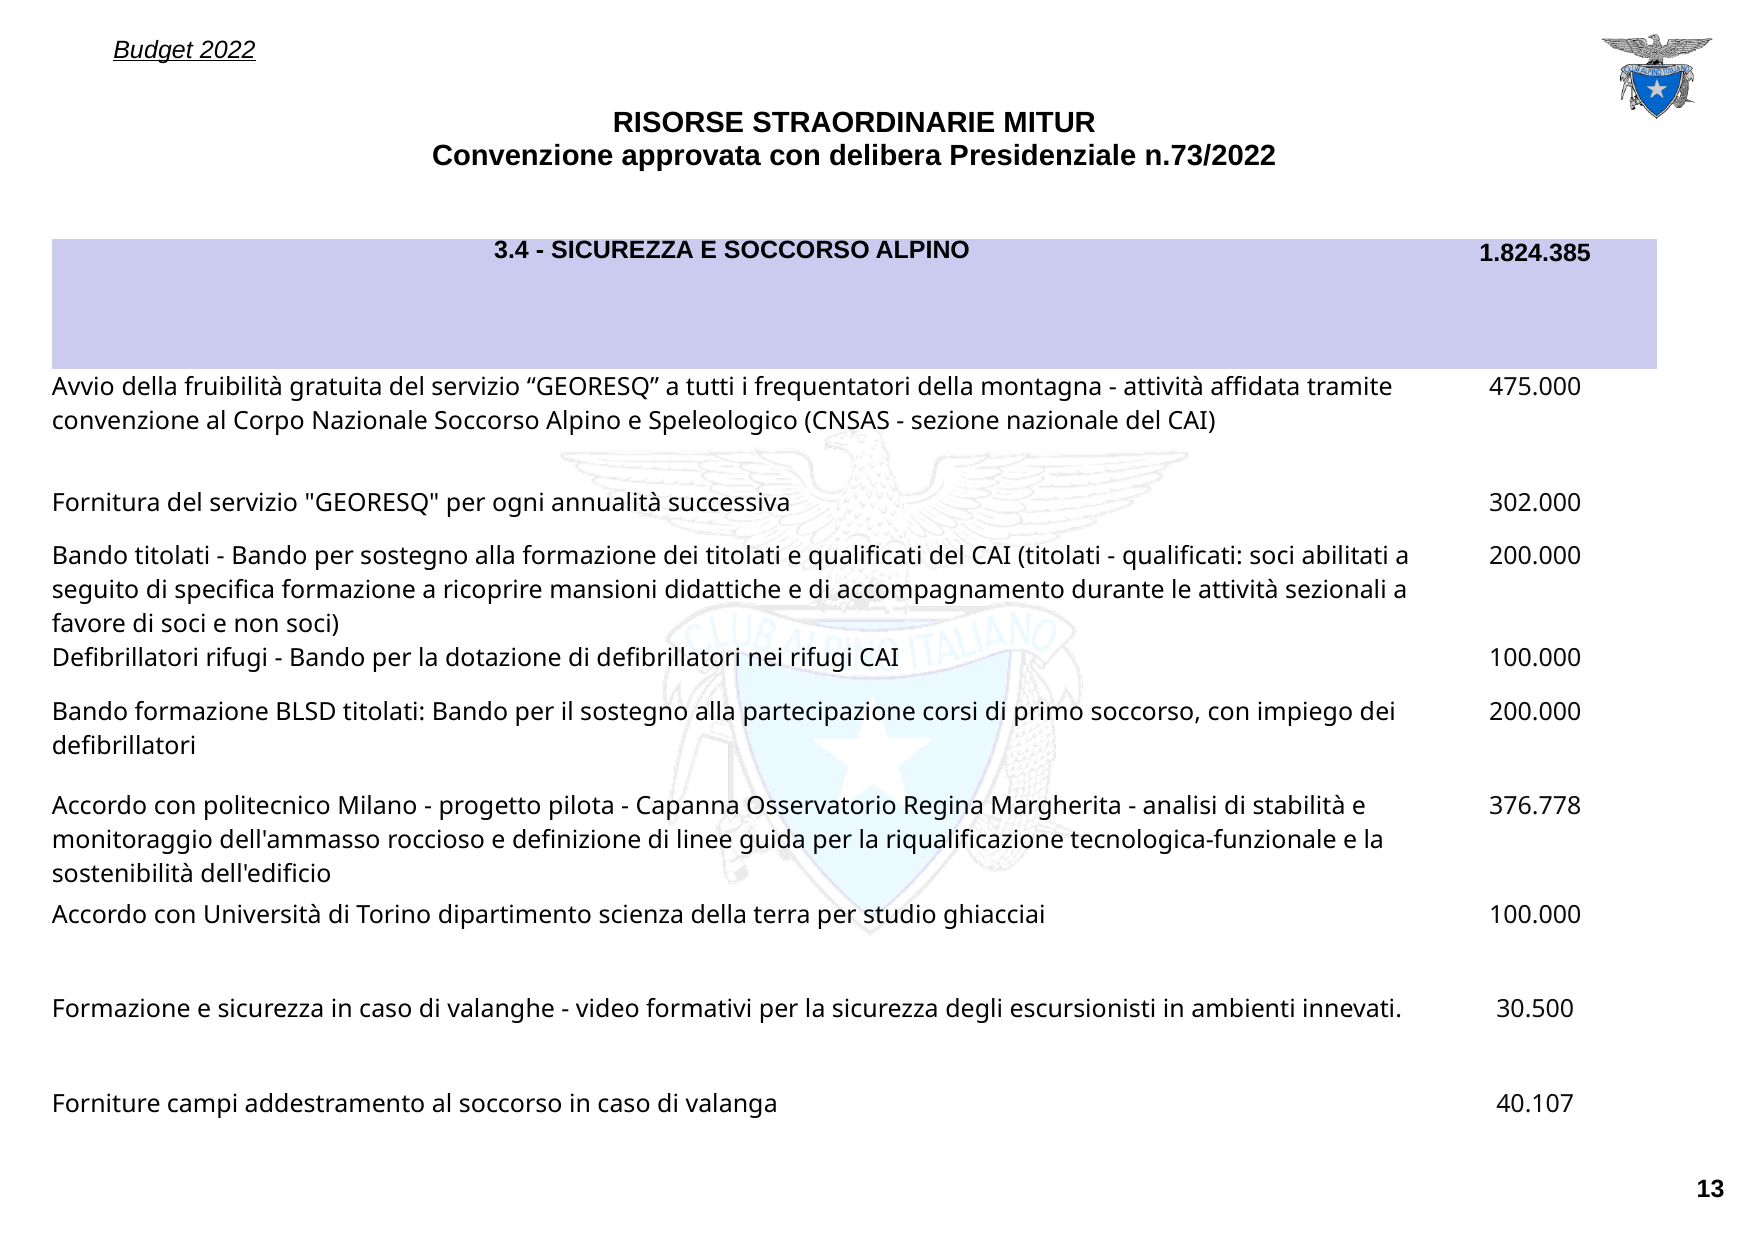

Budget 2022
| RISORSE STRAORDINARIE MITUR Convenzione approvata con delibera Presidenziale n.73/2022 |
| --- |
| |
| 3.4 - SICUREZZA E SOCCORSO ALPINO | 1.824.385 |
| --- | --- |
| Avvio della fruibilità gratuita del servizio “GEORESQ” a tutti i frequentatori della montagna - attività affidata tramite convenzione al Corpo Nazionale Soccorso Alpino e Speleologico (CNSAS - sezione nazionale del CAI) | 475.000 |
| Fornitura del servizio "GEORESQ" per ogni annualità successiva | 302.000 |
| Bando titolati - Bando per sostegno alla formazione dei titolati e qualificati del CAI (titolati - qualificati: soci abilitati a seguito di specifica formazione a ricoprire mansioni didattiche e di accompagnamento durante le attività sezionali a favore di soci e non soci) | 200.000 |
| Defibrillatori rifugi - Bando per la dotazione di defibrillatori nei rifugi CAI | 100.000 |
| Bando formazione BLSD titolati: Bando per il sostegno alla partecipazione corsi di primo soccorso, con impiego dei defibrillatori | 200.000 |
| Accordo con politecnico Milano - progetto pilota - Capanna Osservatorio Regina Margherita - analisi di stabilità e monitoraggio dell'ammasso roccioso e definizione di linee guida per la riqualificazione tecnologica-funzionale e la sostenibilità dell'edificio | 376.778 |
| Accordo con Università di Torino dipartimento scienza della terra per studio ghiacciai | 100.000 |
| Formazione e sicurezza in caso di valanghe - video formativi per la sicurezza degli escursionisti in ambienti innevati. | 30.500 |
| Forniture campi addestramento al soccorso in caso di valanga | 40.107 |
13